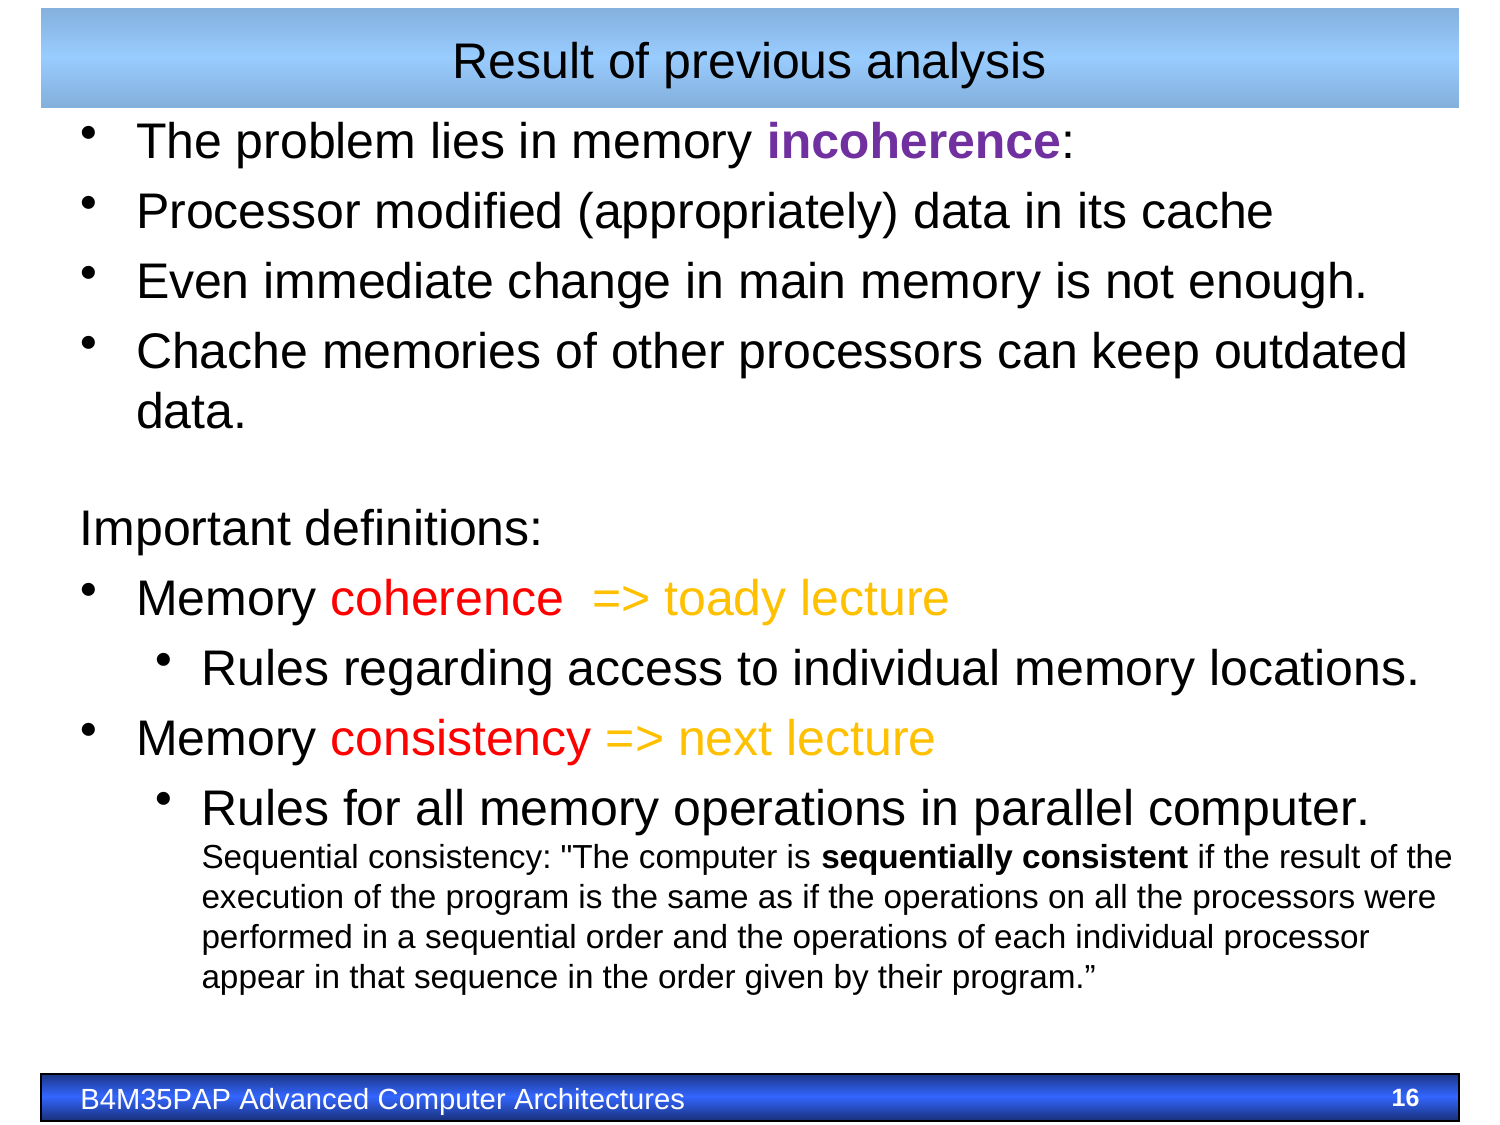

Result of previous analysis
# The problem lies in memory incoherence:
Processor modified (appropriately) data in its cache
Even immediate change in main memory is not enough.
Chache memories of other processors can keep outdated data.
Important definitions:
Memory coherence => toady lecture
Rules regarding access to individual memory locations.
Memory consistency => next lecture
Rules for all memory operations in parallel computer. Sequential consistency: "The computer is sequentially consistent if the result of the execution of the program is the same as if the operations on all the processors were performed in a sequential order and the operations of each individual processor appear in that sequence in the order given by their program.”